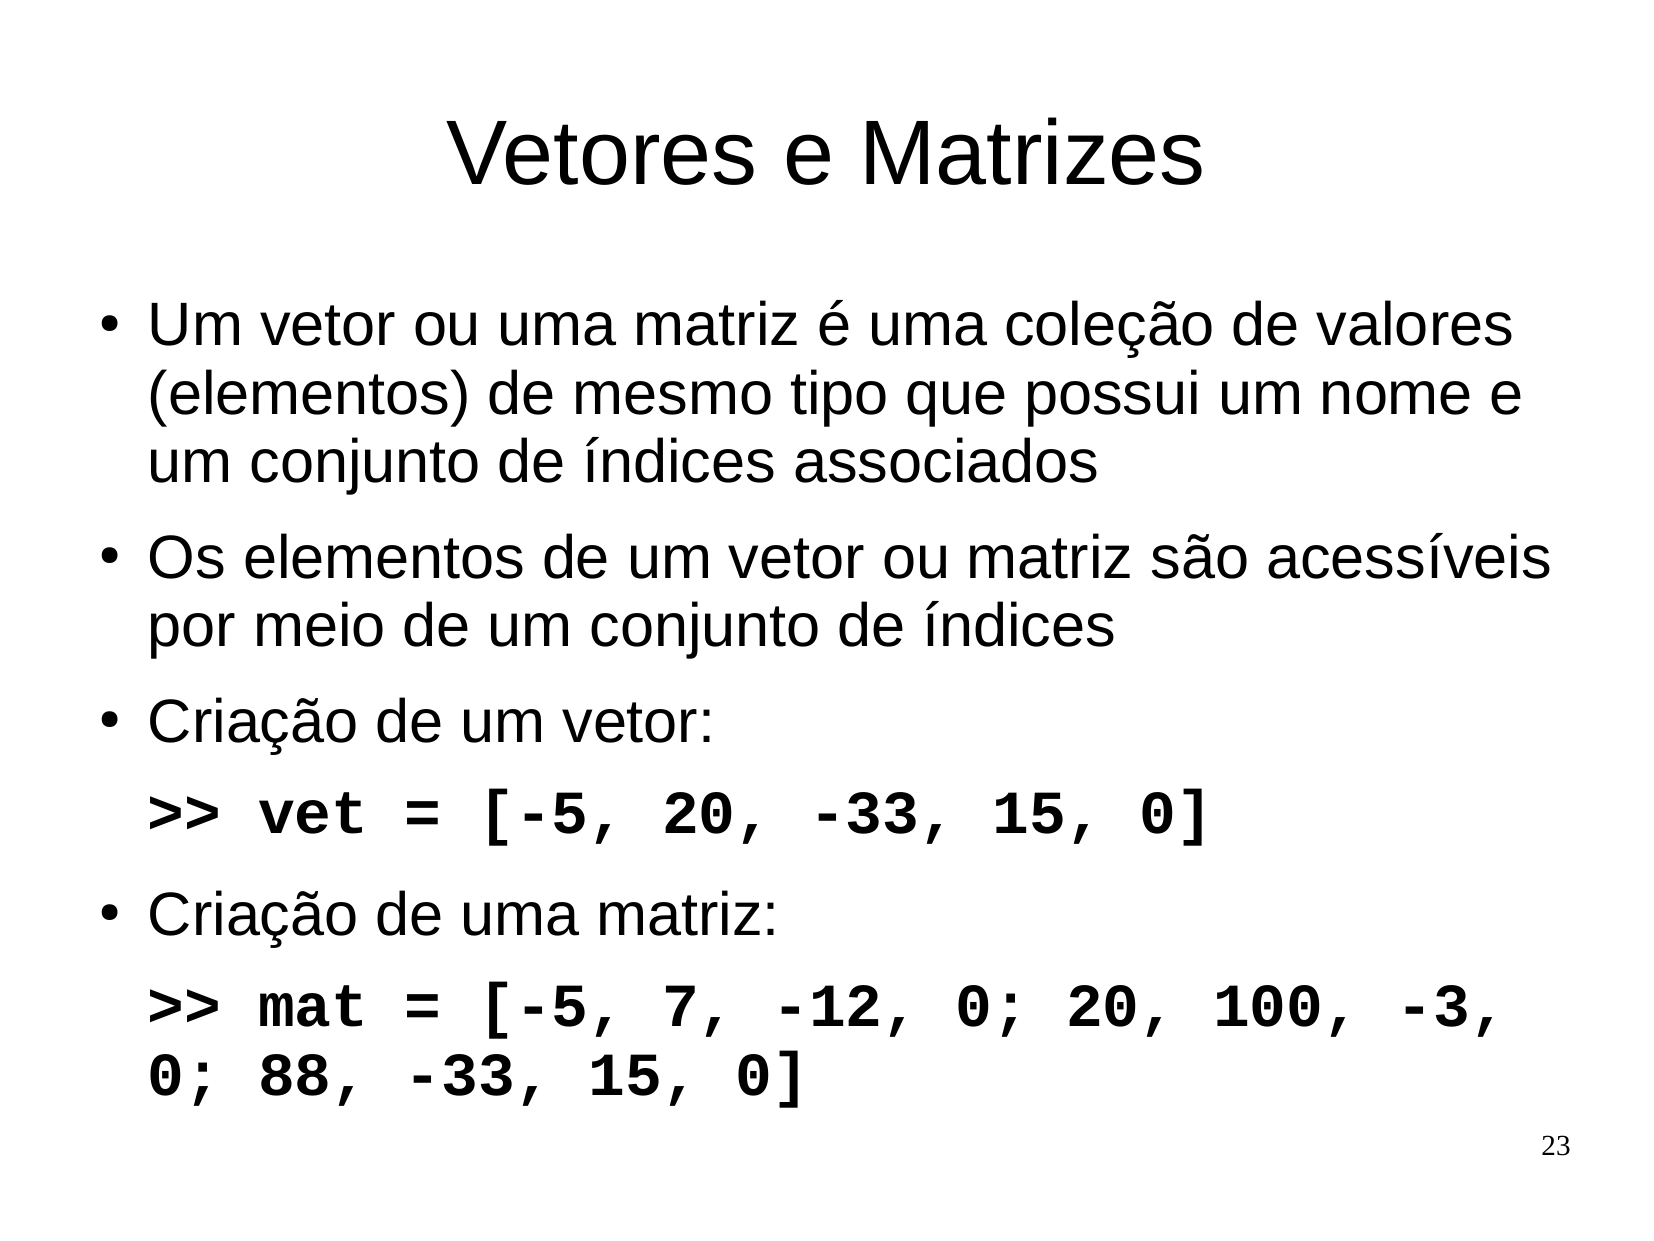

# Vetores e Matrizes
Um vetor ou uma matriz é uma coleção de valores (elementos) de mesmo tipo que possui um nome e um conjunto de índices associados
Os elementos de um vetor ou matriz são acessíveis por meio de um conjunto de índices
Criação de um vetor:
>> vet = [-5, 20, -33, 15, 0]
Criação de uma matriz:
>> mat = [-5, 7, -12, 0; 20, 100, -3, 0; 88, -33, 15, 0]
23